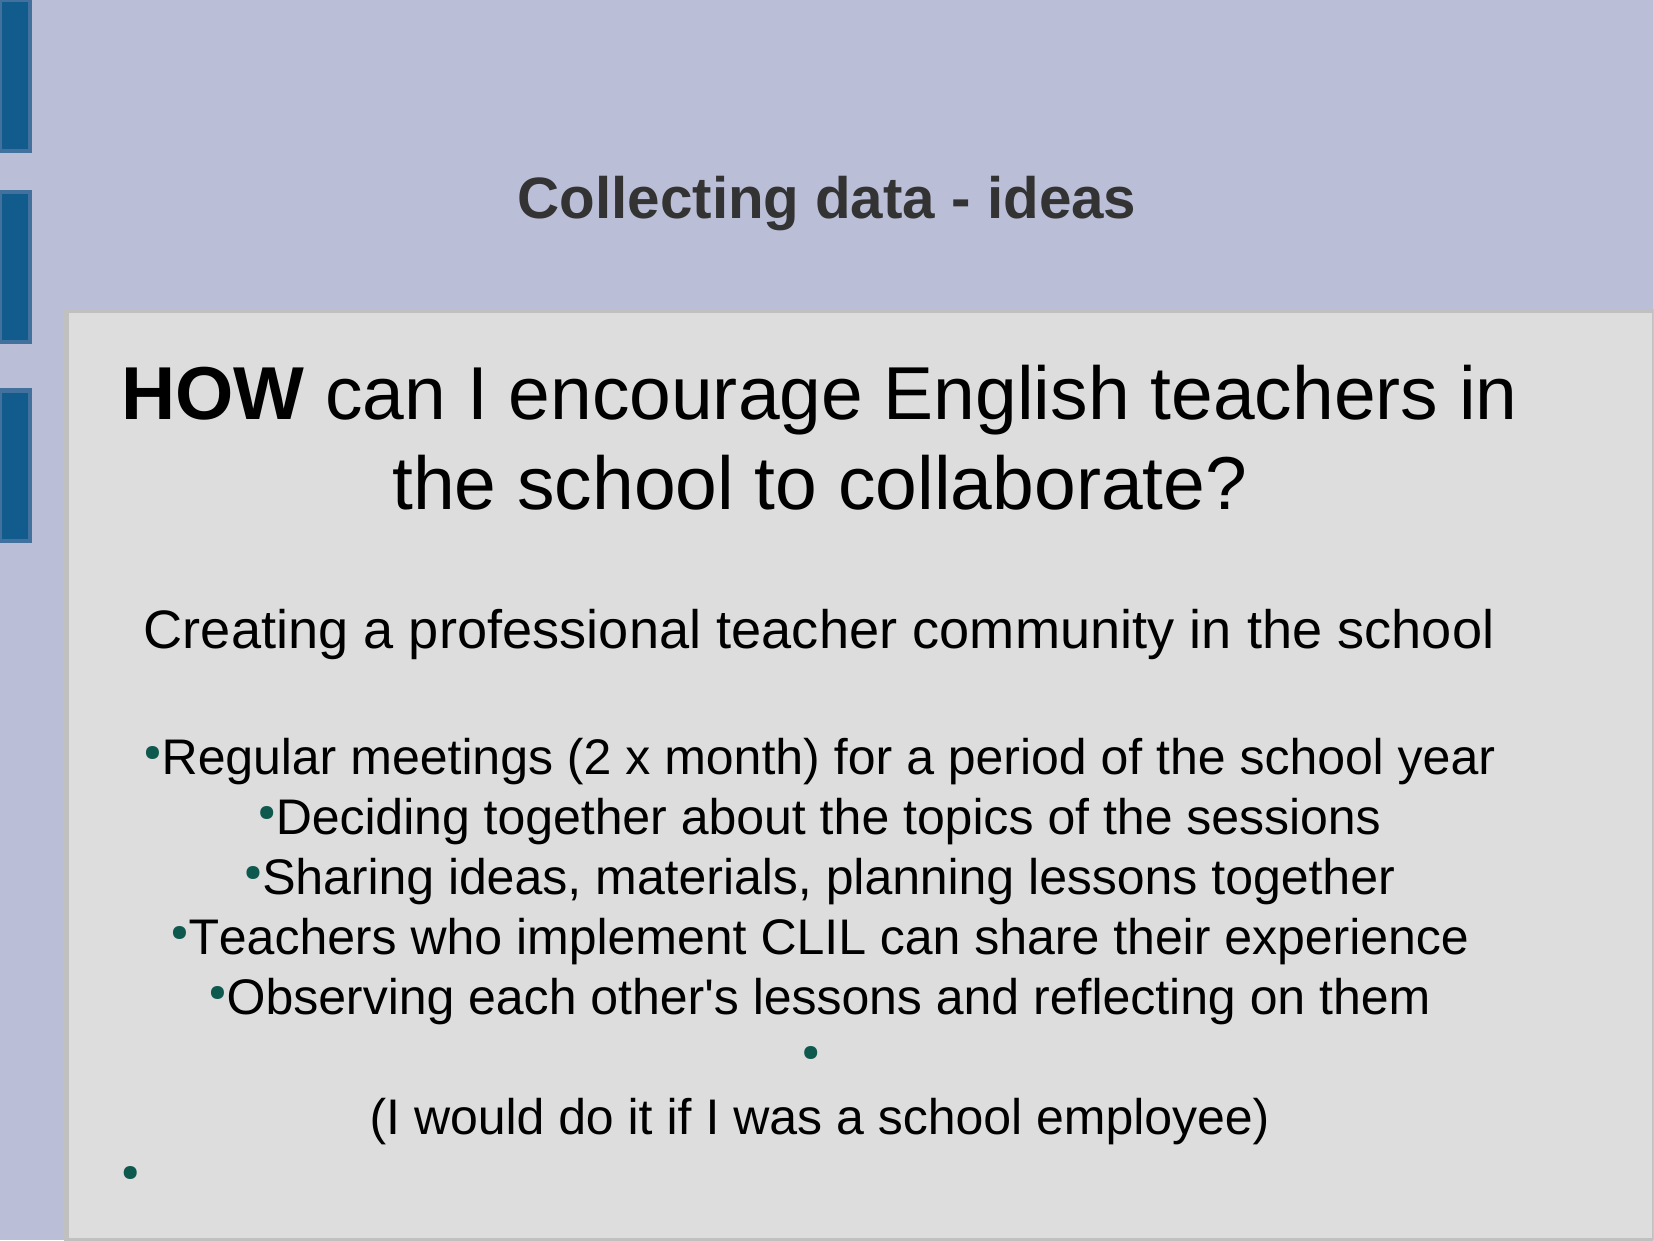

# Collecting data - ideas
HOW can I encourage English teachers in the school to collaborate?
Creating a professional teacher community in the school
Regular meetings (2 x month) for a period of the school year
Deciding together about the topics of the sessions
Sharing ideas, materials, planning lessons together
Teachers who implement CLIL can share their experience
Observing each other's lessons and reflecting on them
(I would do it if I was a school employee)